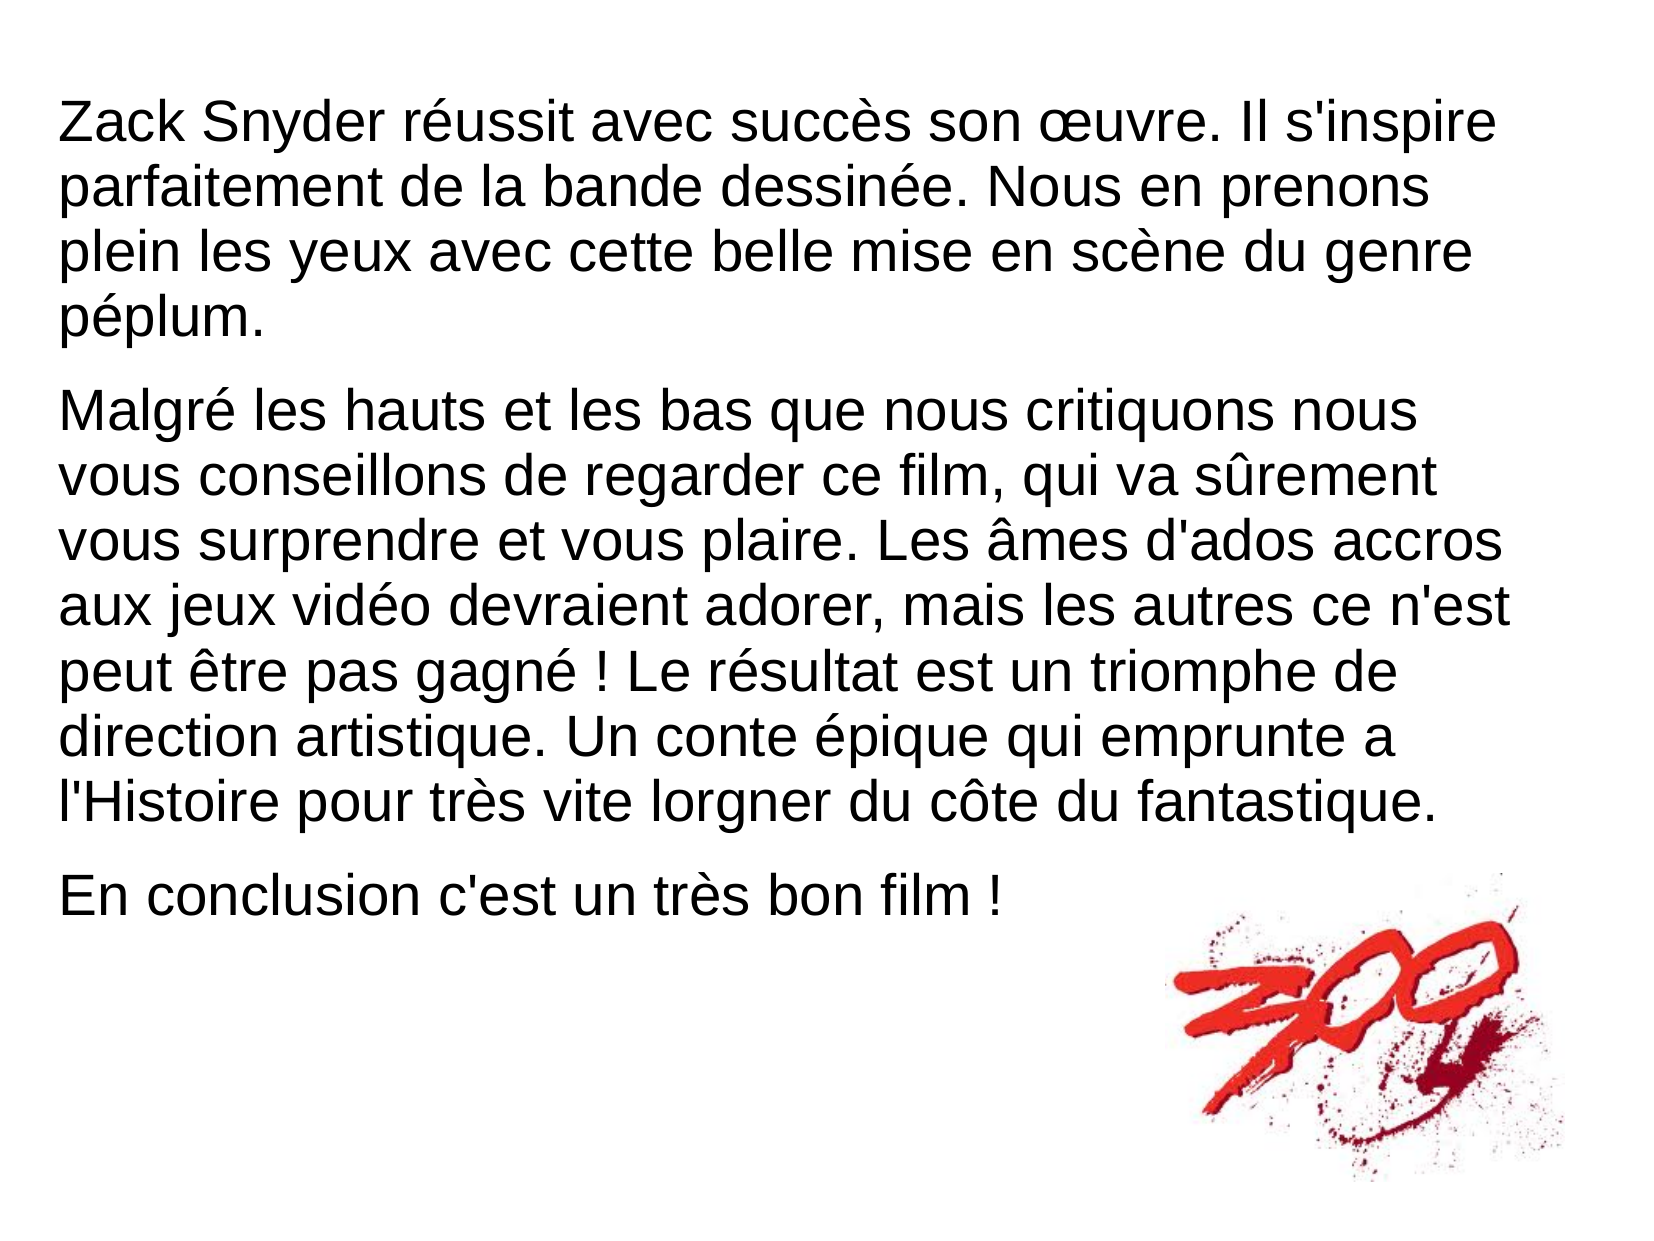

# Zack Snyder réussit avec succès son œuvre. Il s'inspire parfaitement de la bande dessinée. Nous en prenons plein les yeux avec cette belle mise en scène du genre péplum.
Malgré les hauts et les bas que nous critiquons nous vous conseillons de regarder ce film, qui va sûrement vous surprendre et vous plaire. Les âmes d'ados accros aux jeux vidéo devraient adorer, mais les autres ce n'est peut être pas gagné ! Le résultat est un triomphe de direction artistique. Un conte épique qui emprunte a l'Histoire pour très vite lorgner du côte du fantastique.
En conclusion c'est un très bon film !